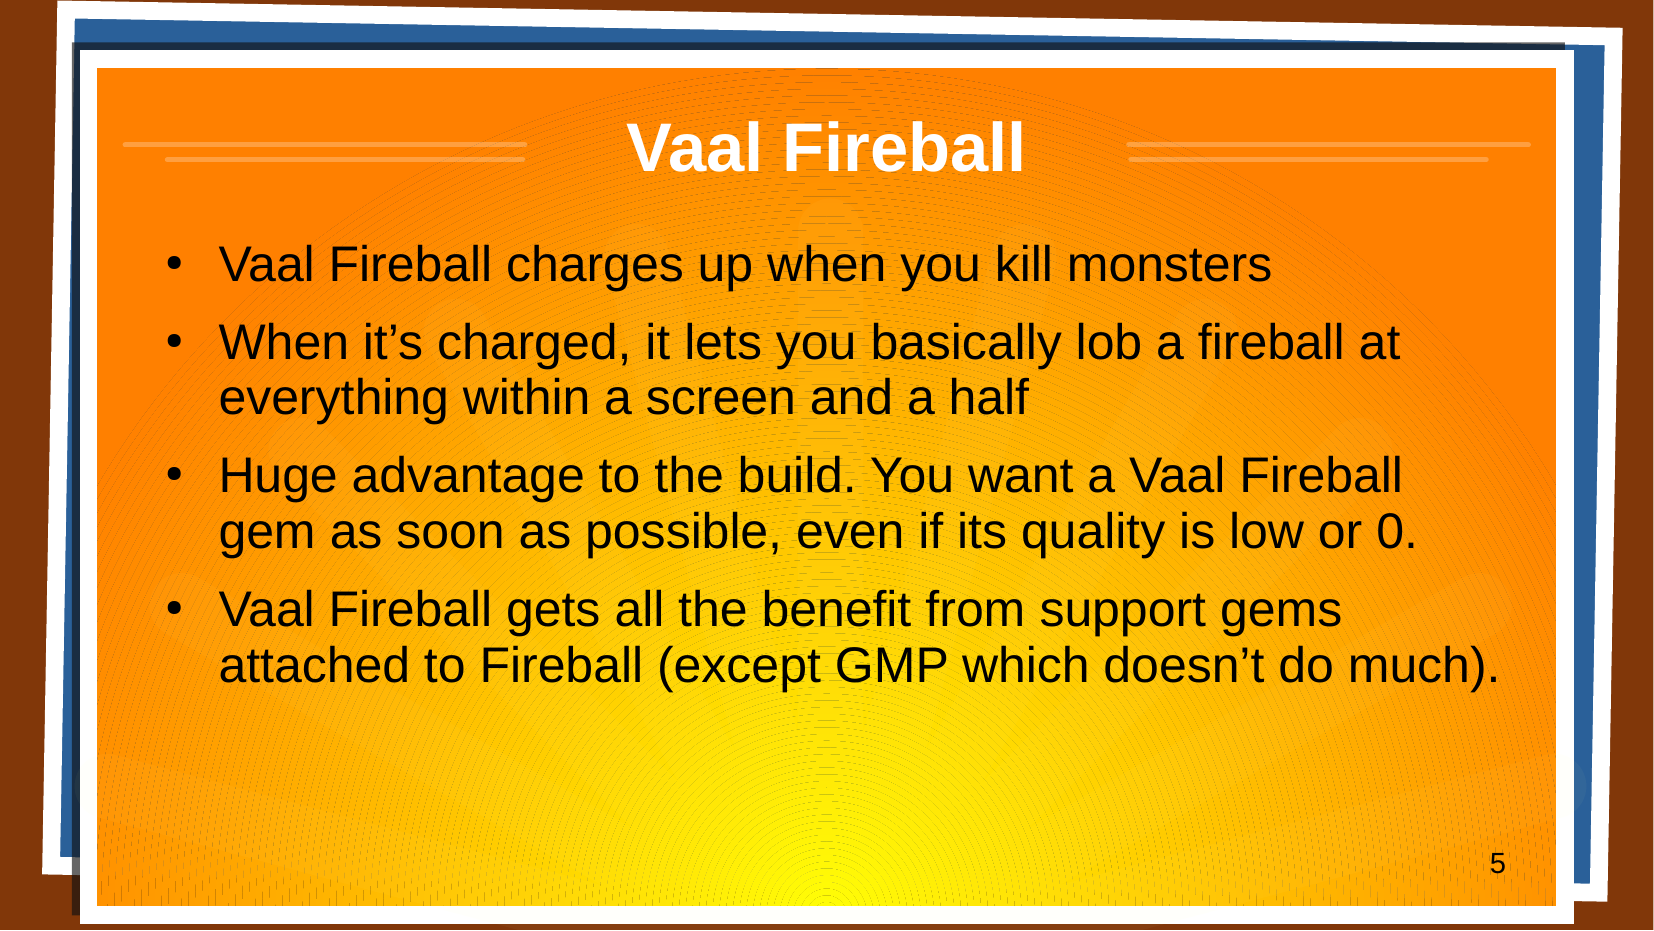

# Vaal Fireball
Vaal Fireball charges up when you kill monsters
When it’s charged, it lets you basically lob a fireball at everything within a screen and a half
Huge advantage to the build. You want a Vaal Fireball gem as soon as possible, even if its quality is low or 0.
Vaal Fireball gets all the benefit from support gems attached to Fireball (except GMP which doesn’t do much).
5